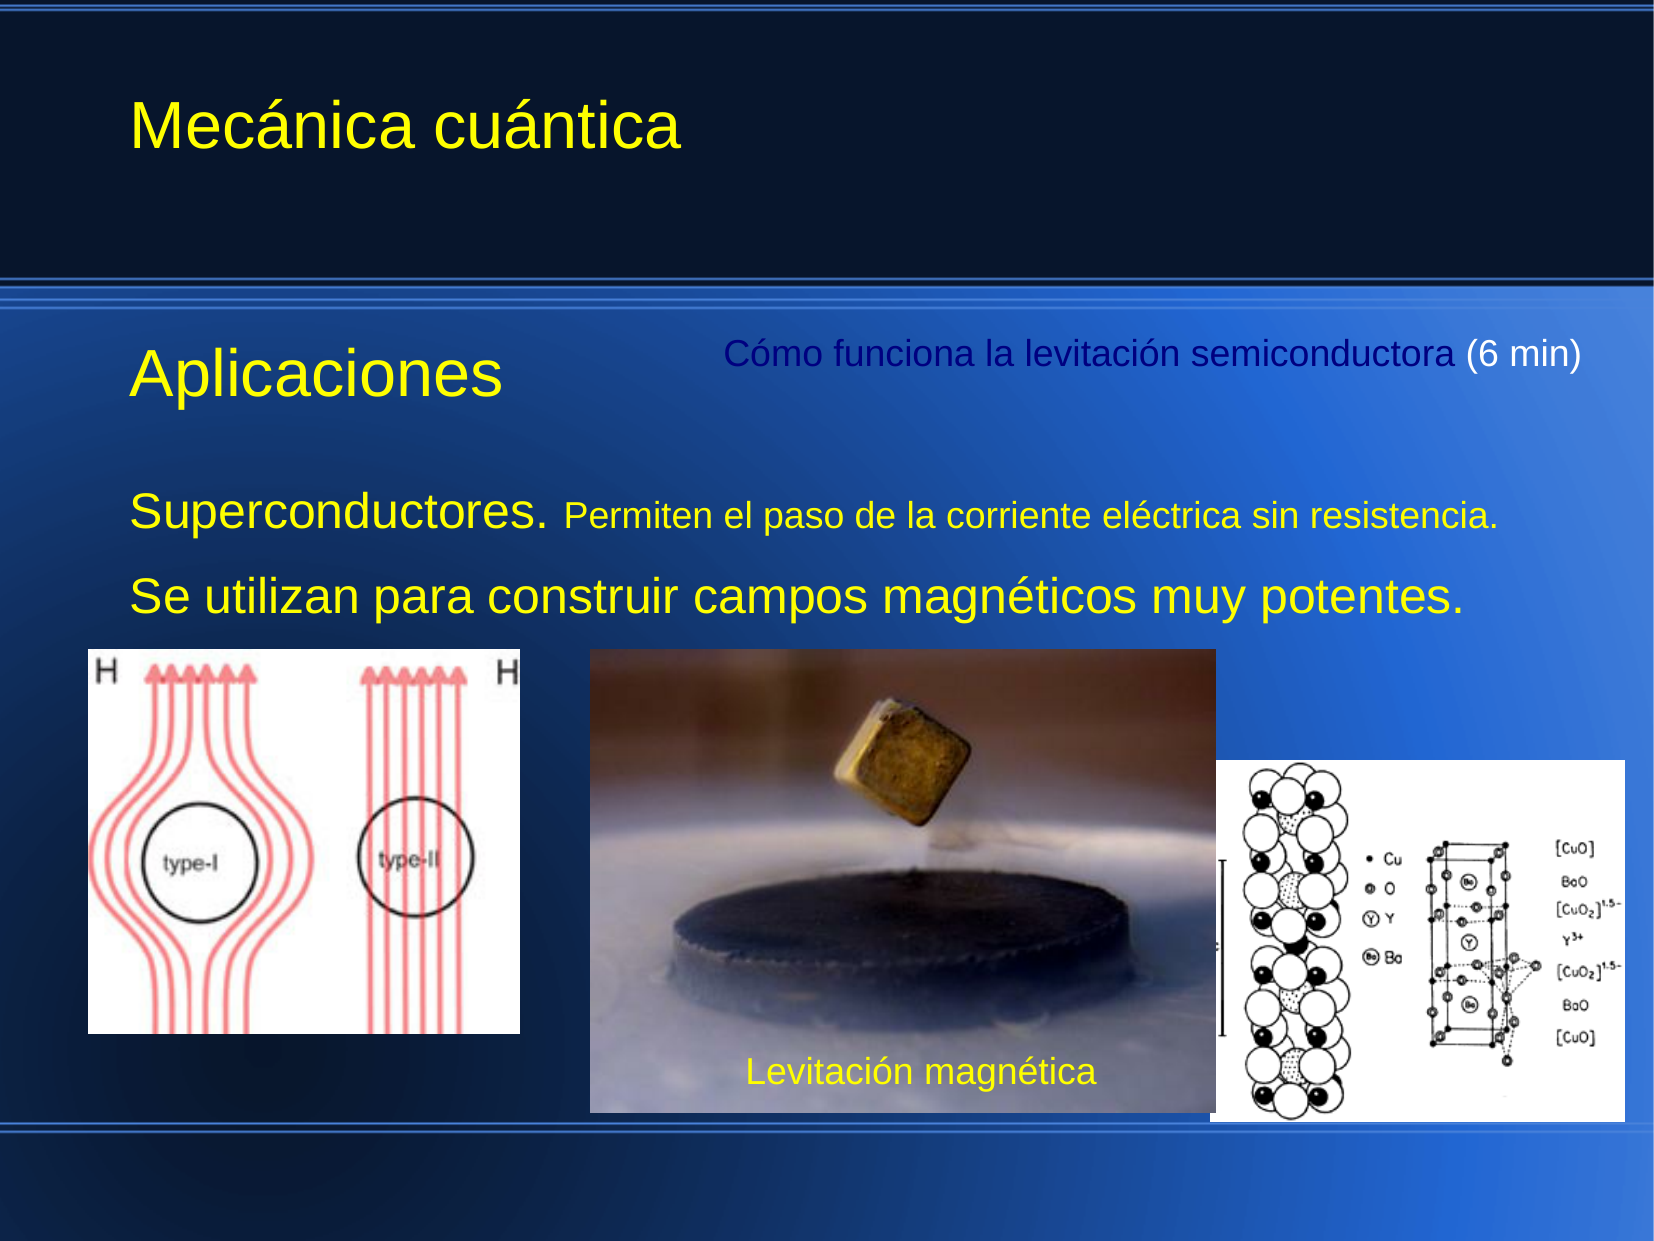

Mecánica cuántica
Cómo funciona la levitación semiconductora (6 min)
# Aplicaciones
Superconductores. Permiten el paso de la corriente eléctrica sin resistencia.
Se utilizan para construir campos magnéticos muy potentes.
Levitación magnética